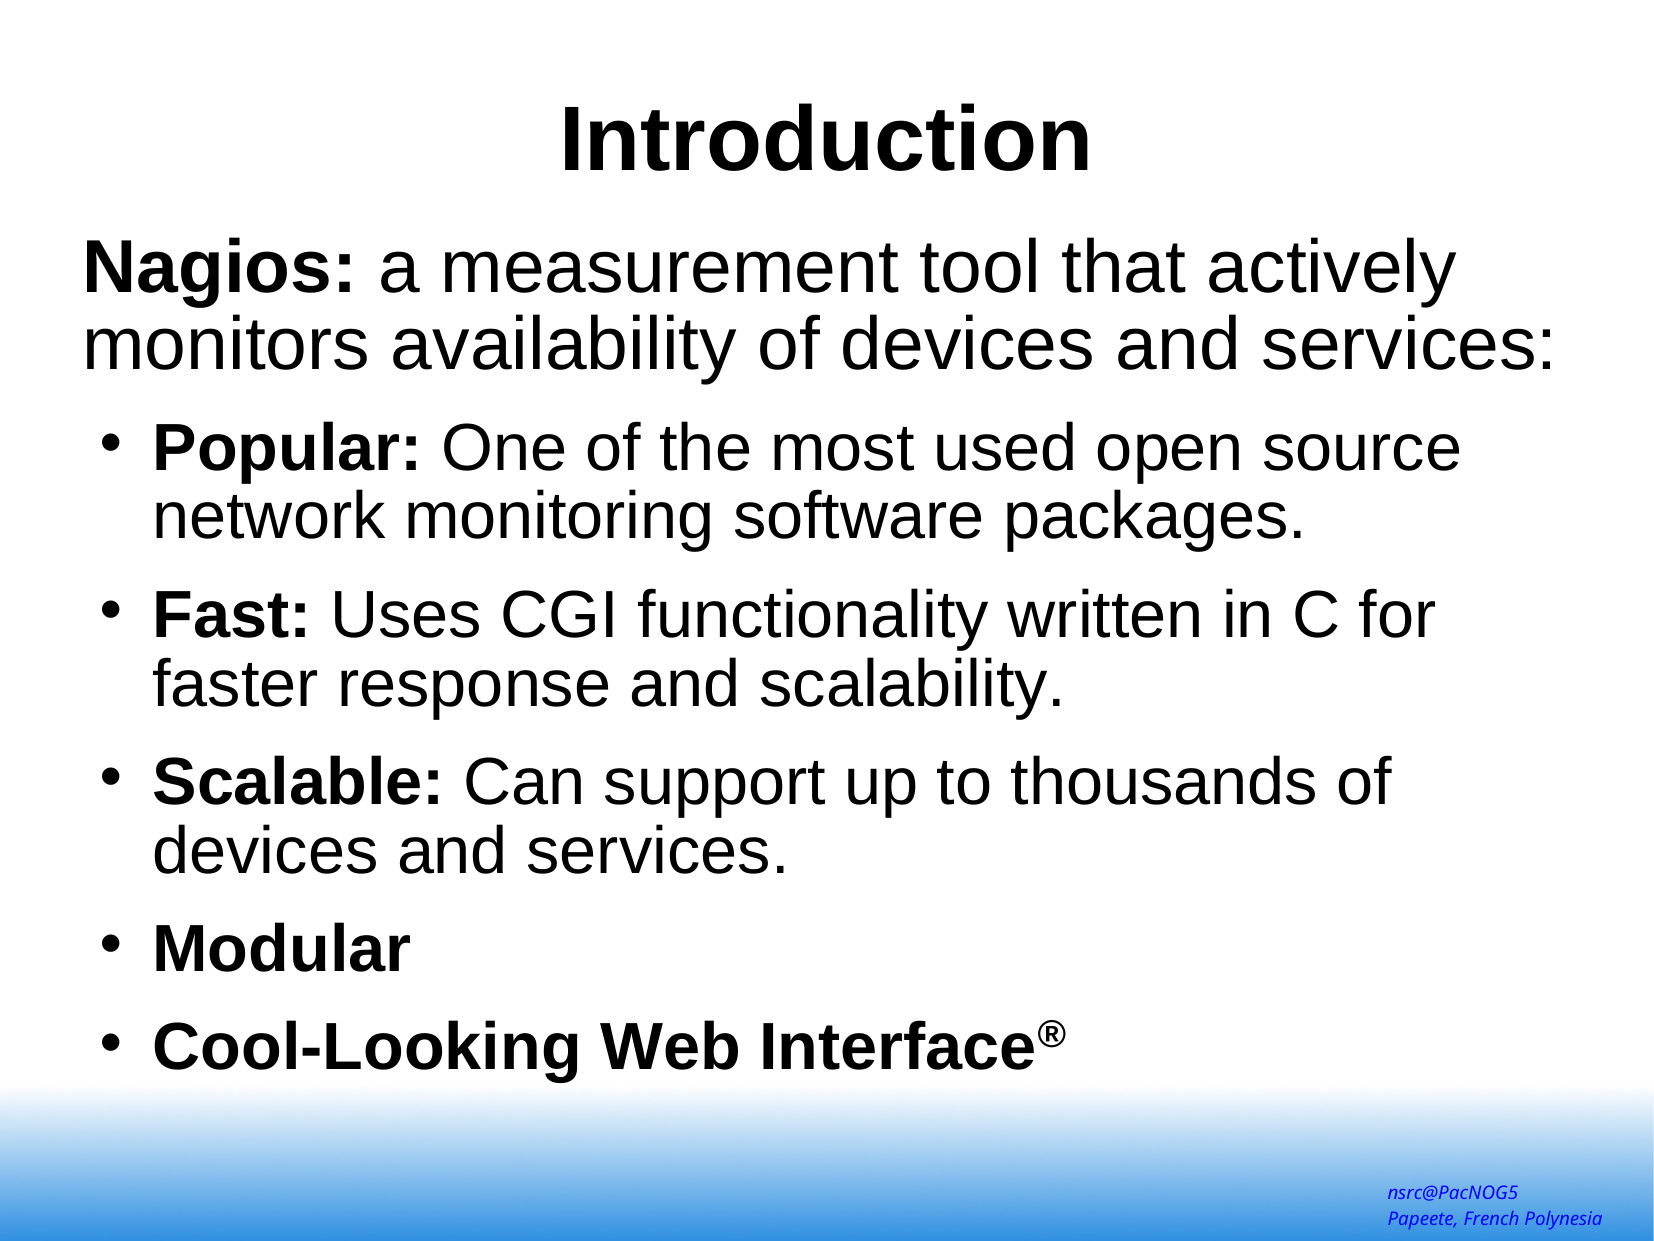

Introduction
# Nagios: a measurement tool that actively monitors availability of devices and services:
Popular: One of the most used open source network monitoring software packages.
Fast: Uses CGI functionality written in C for faster response and scalability.
Scalable: Can support up to thousands of devices and services.
Modular
Cool-Looking Web Interface®